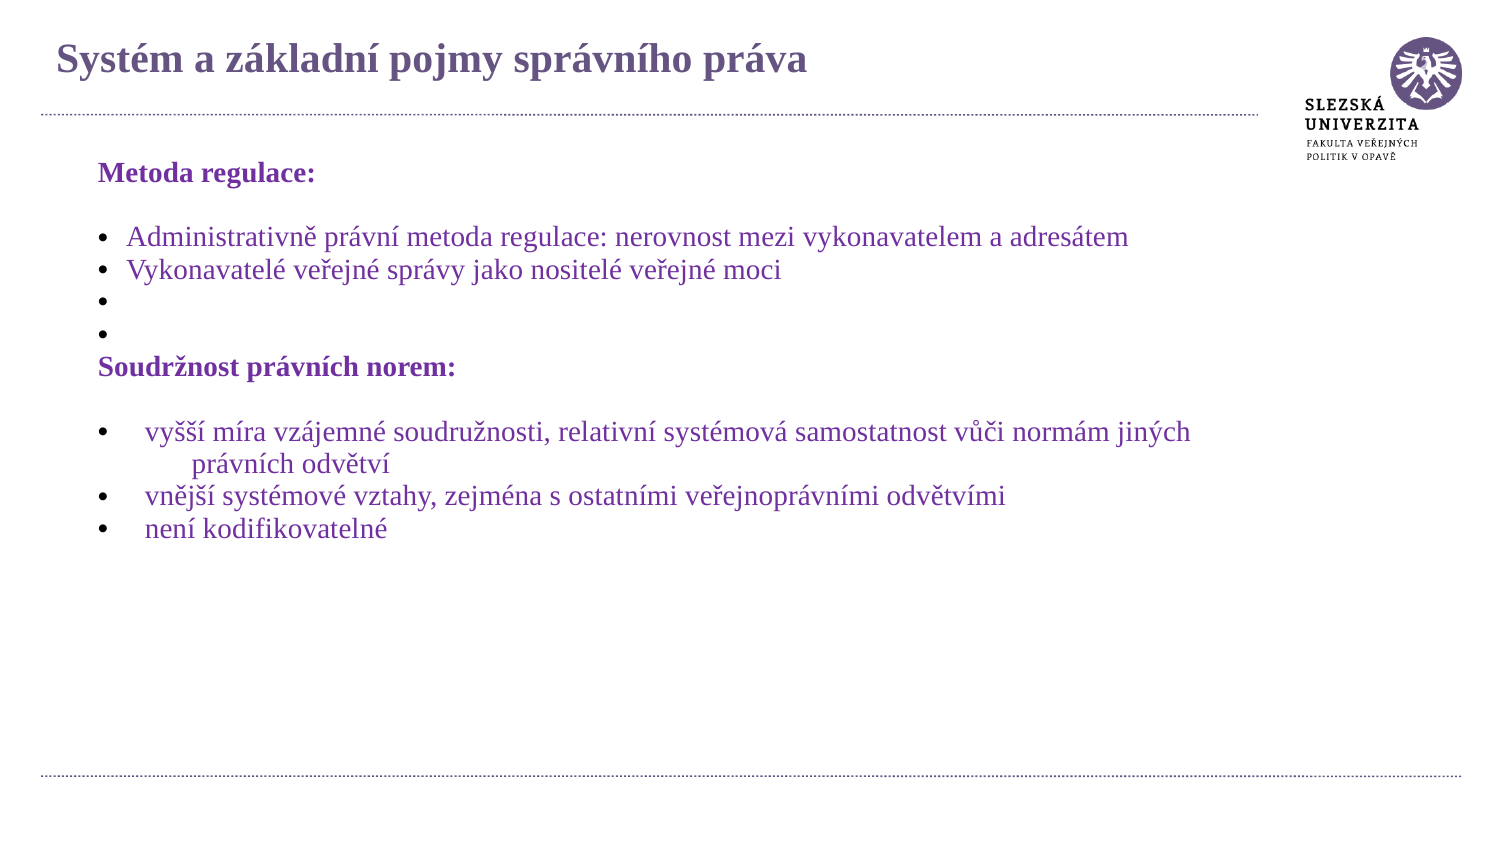

# Systém a základní pojmy správního práva
Metoda regulace:
Administrativně právní metoda regulace: nerovnost mezi vykonavatelem a adresátem
Vykonavatelé veřejné správy jako nositelé veřejné moci
Soudržnost právních norem:
vyšší míra vzájemné soudružnosti, relativní systémová samostatnost vůči normám jiných právních odvětví
vnější systémové vztahy, zejména s ostatními veřejnoprávními odvětvími
není kodifikovatelné